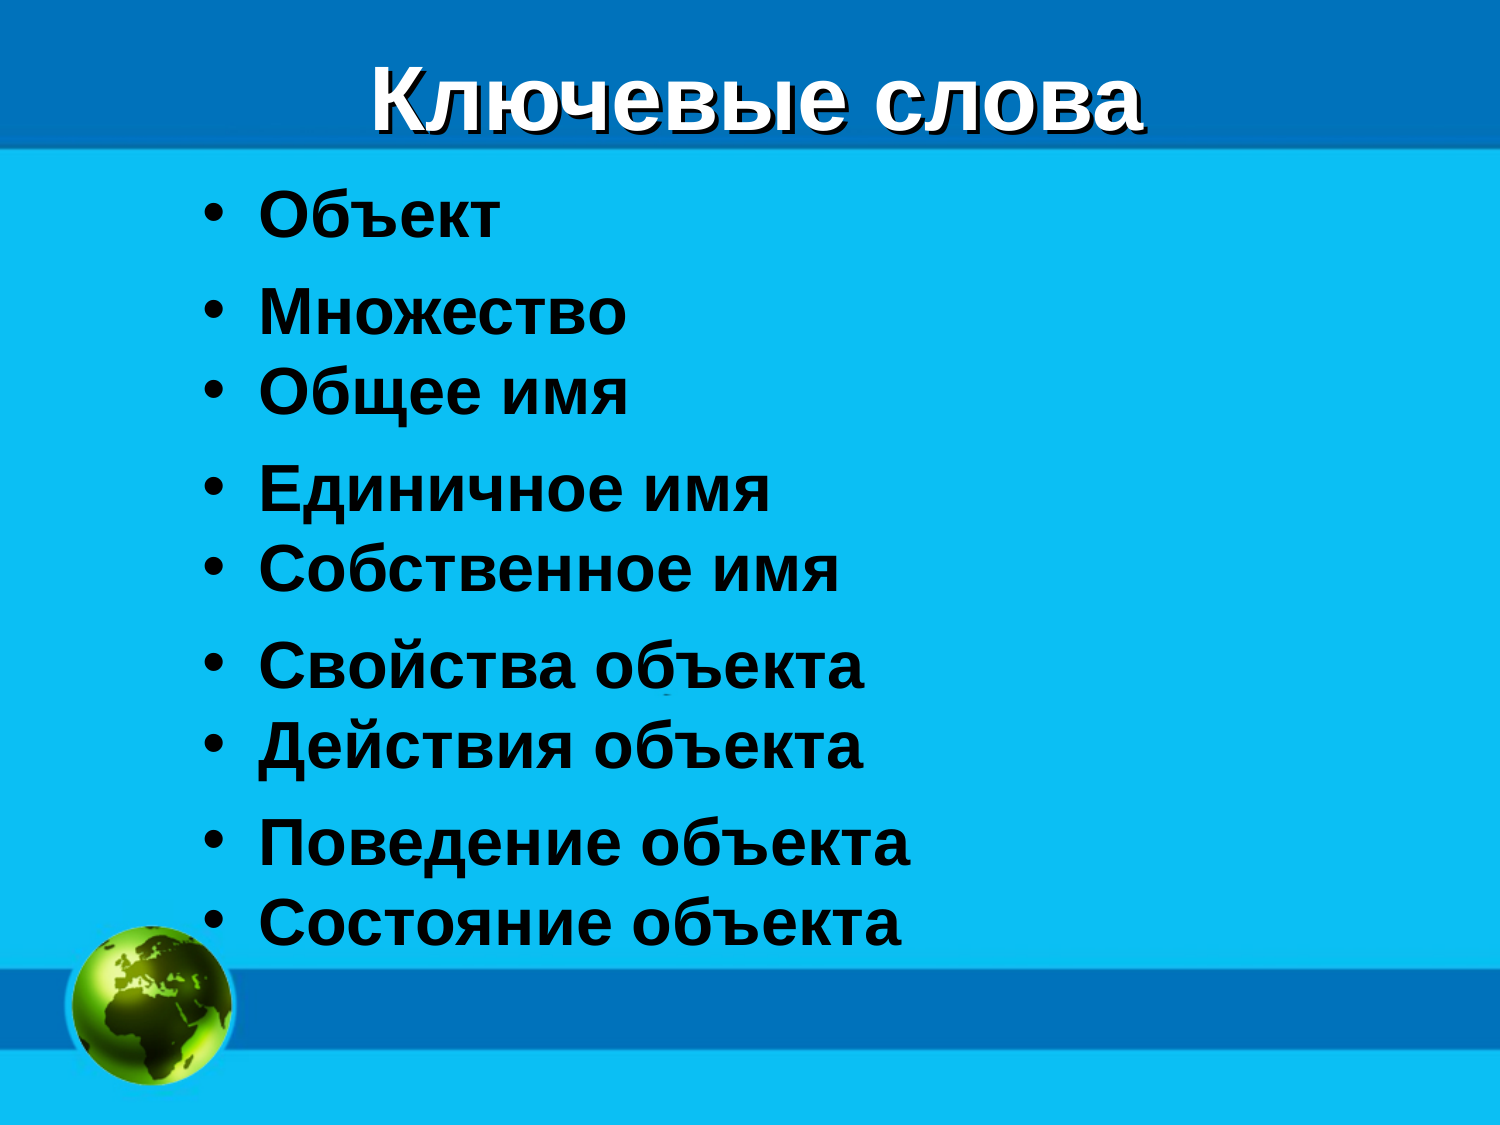

# Ключевые слова
Объект
Множество
Общее имя
Единичное имя
Собственное имя
Свойства объекта
Действия объекта
Поведение объекта
Состояние объекта